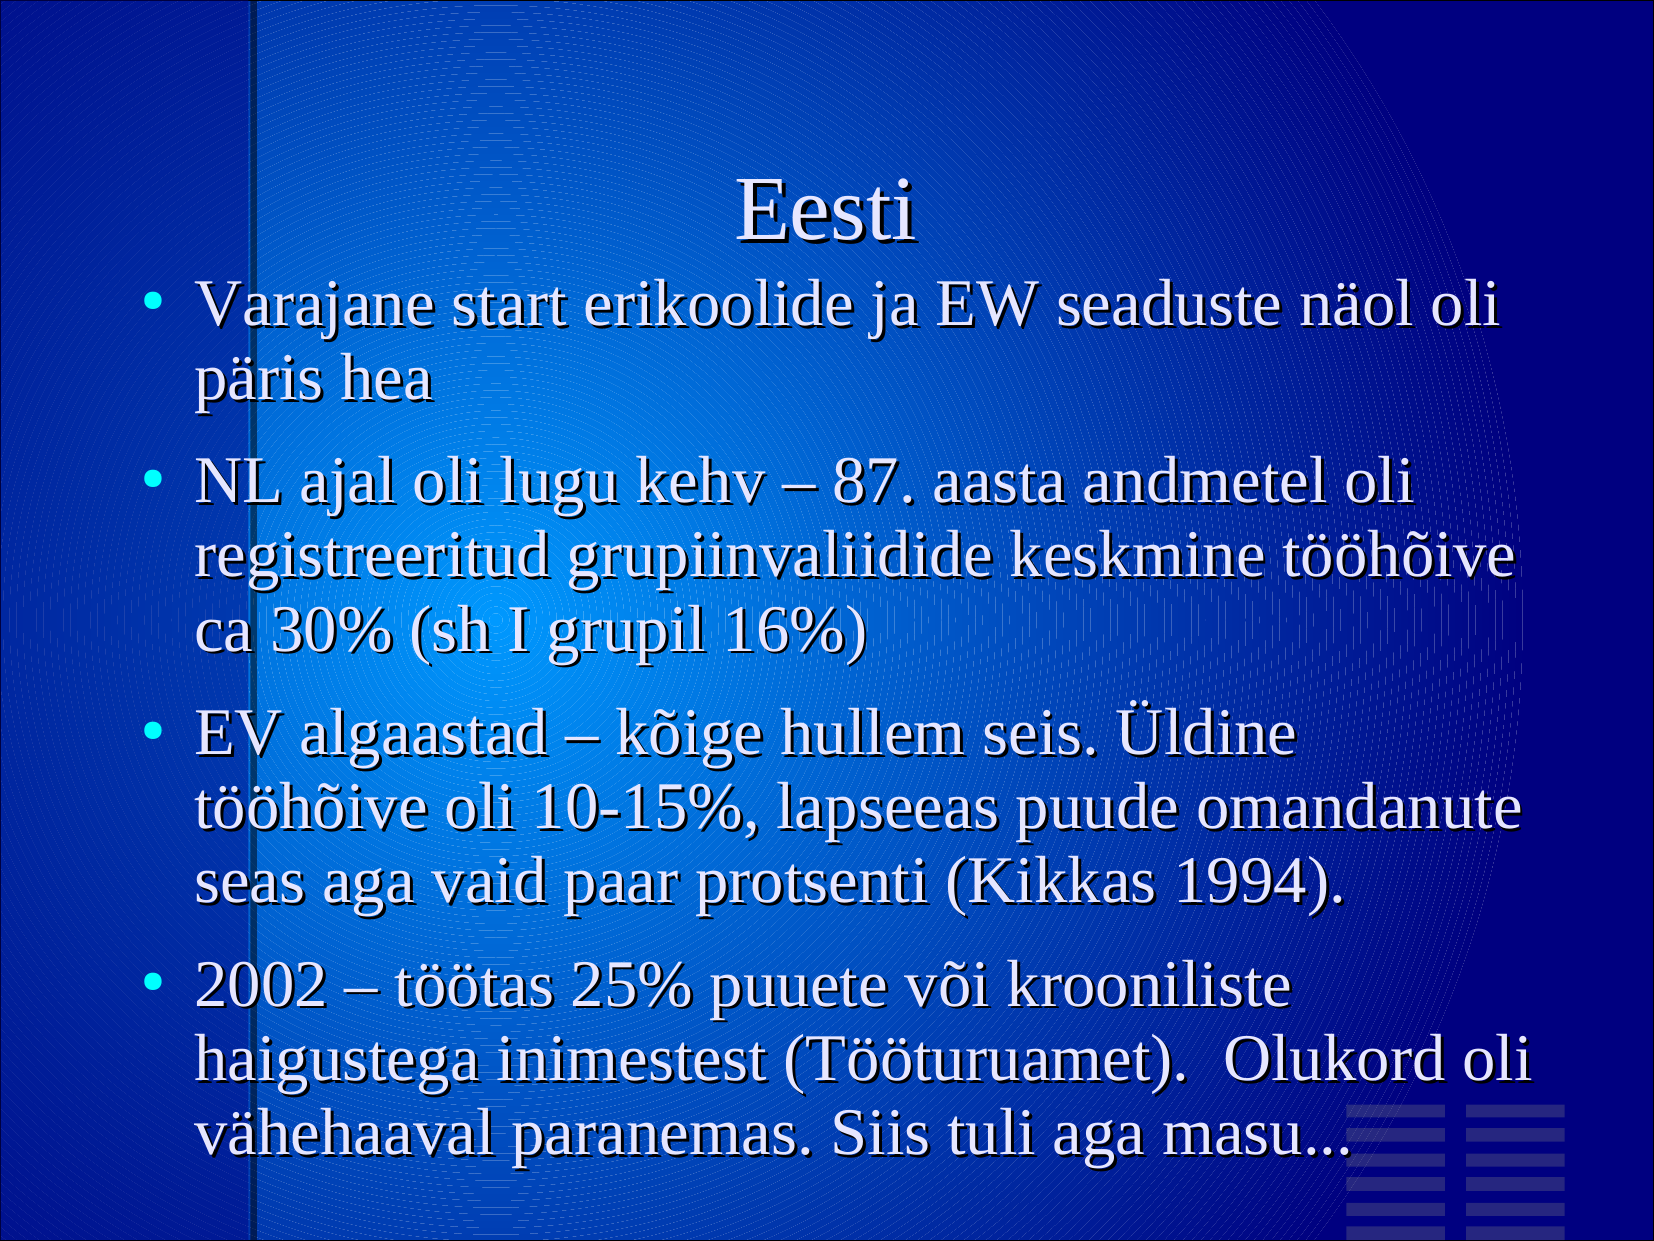

# Eesti
Varajane start erikoolide ja EW seaduste näol oli päris hea
NL ajal oli lugu kehv – 87. aasta andmetel oli registreeritud grupiinvaliidide keskmine tööhõive ca 30% (sh I grupil 16%)
EV algaastad – kõige hullem seis. Üldine tööhõive oli 10-15%, lapseeas puude omandanute seas aga vaid paar protsenti (Kikkas 1994).
2002 – töötas 25% puuete või krooniliste haigustega inimestest (Tööturuamet). Olukord oli vähehaaval paranemas. Siis tuli aga masu...